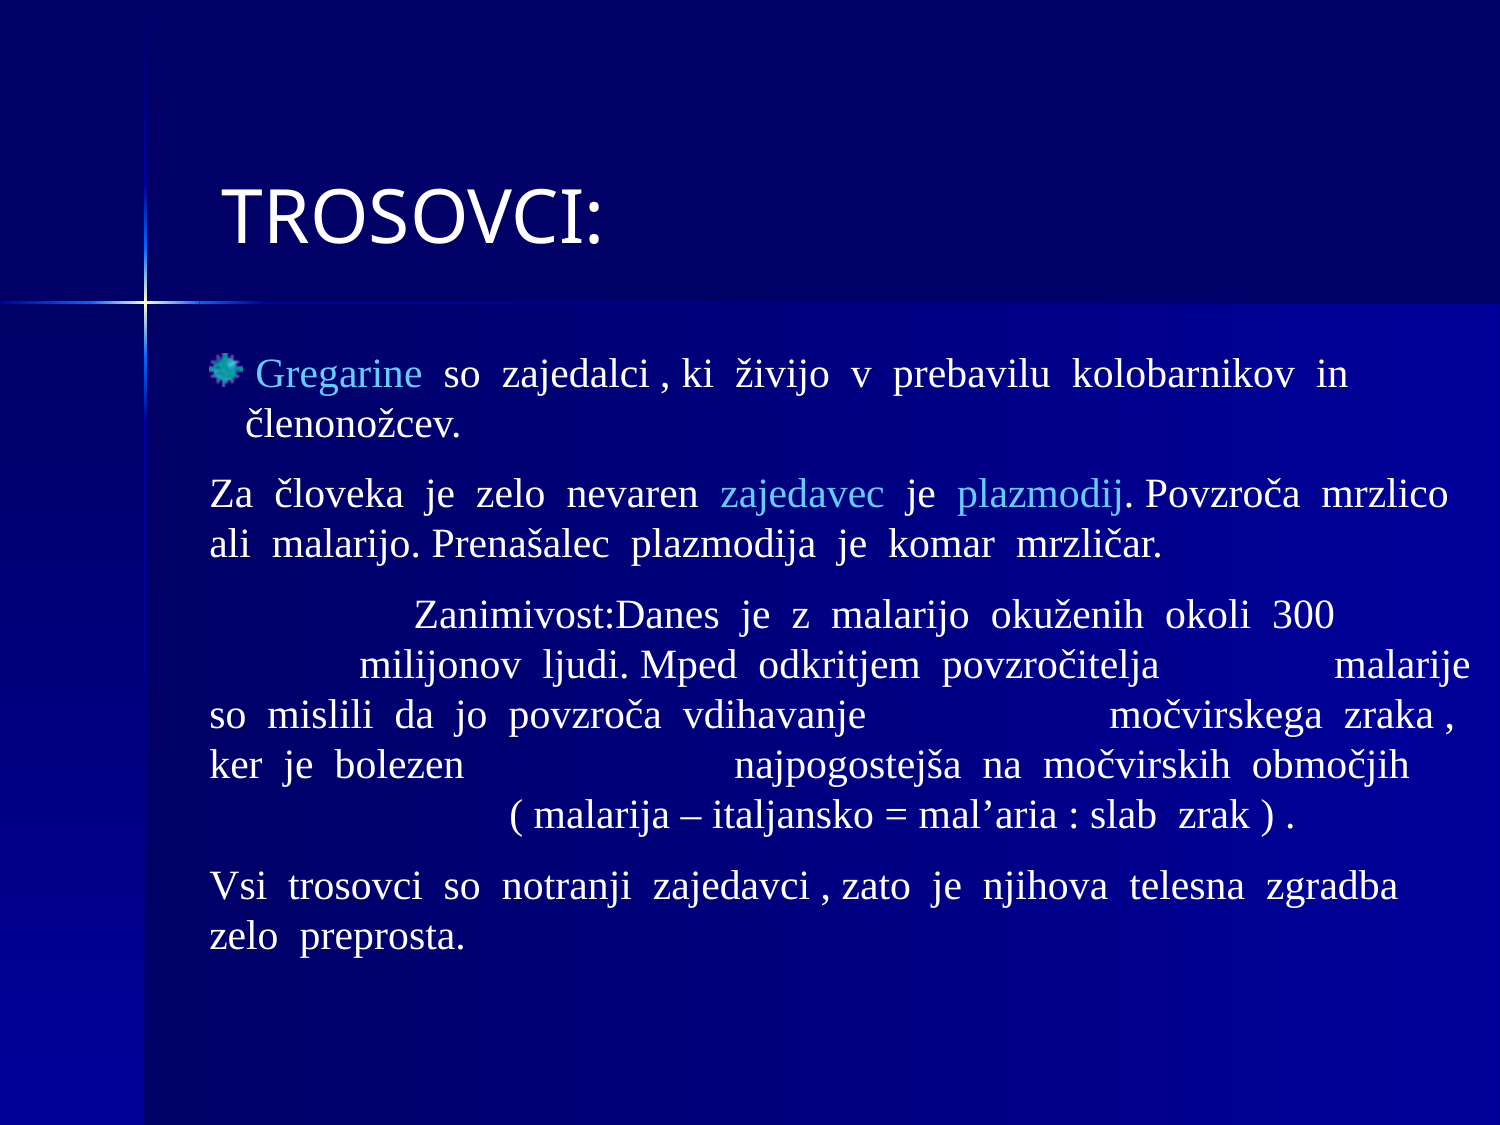

TROSOVCI:
 Gregarine so zajedalci , ki živijo v prebavilu kolobarnikov in členonožcev.
Za človeka je zelo nevaren zajedavec je plazmodij. Povzroča mrzlico ali malarijo. Prenašalec plazmodija je komar mrzličar.
 Zanimivost:Danes je z malarijo okuženih okoli 300 			milijonov ljudi. Mped odkritjem povzročitelja 			malarije so mislili da jo povzroča vdihavanje 			močvirskega zraka , ker je bolezen 				najpogostejša na močvirskih območjih 			( malarija – italjansko = mal’aria : slab zrak ) .
Vsi trosovci so notranji zajedavci , zato je njihova telesna zgradba zelo preprosta.